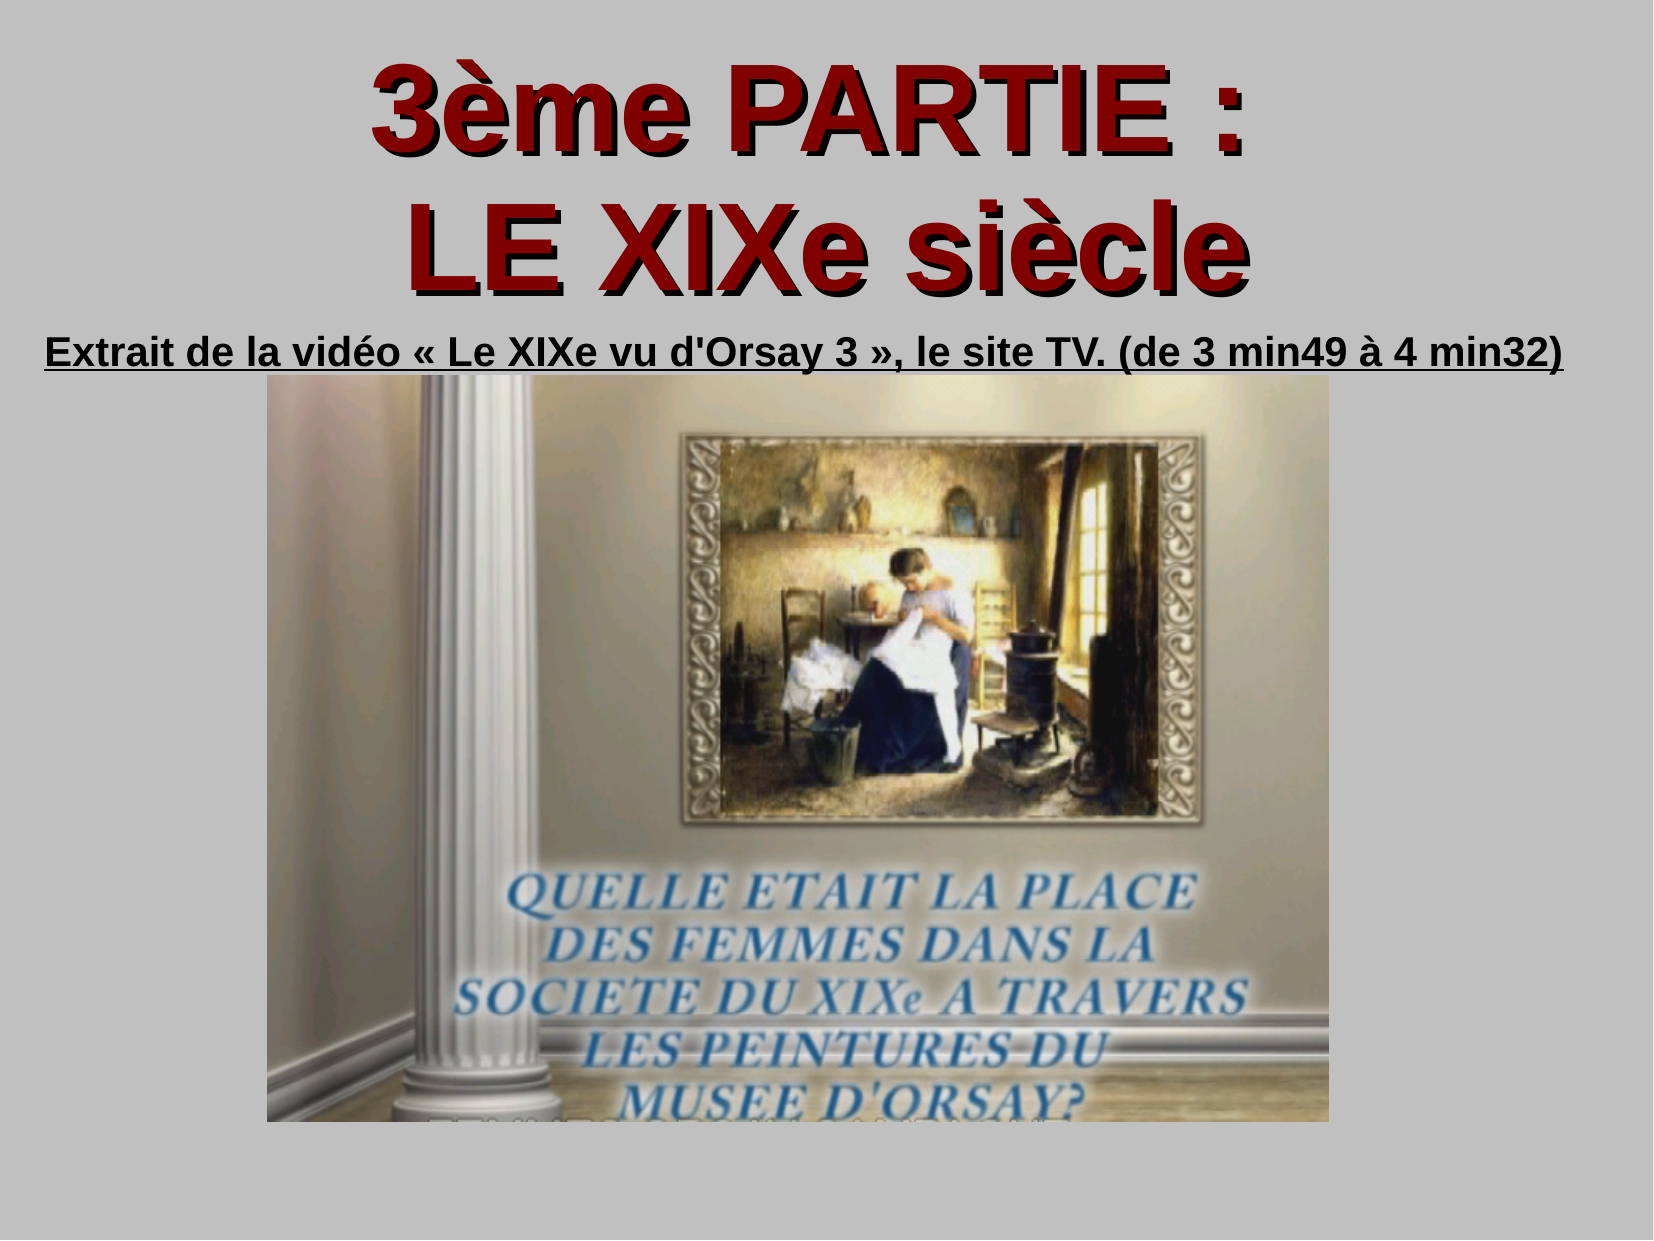

3ème PARTIE :
LE XIXe siècle
Extrait de la vidéo « Le XIXe vu d'Orsay 3 », le site TV. (de 3 min49 à 4 min32)